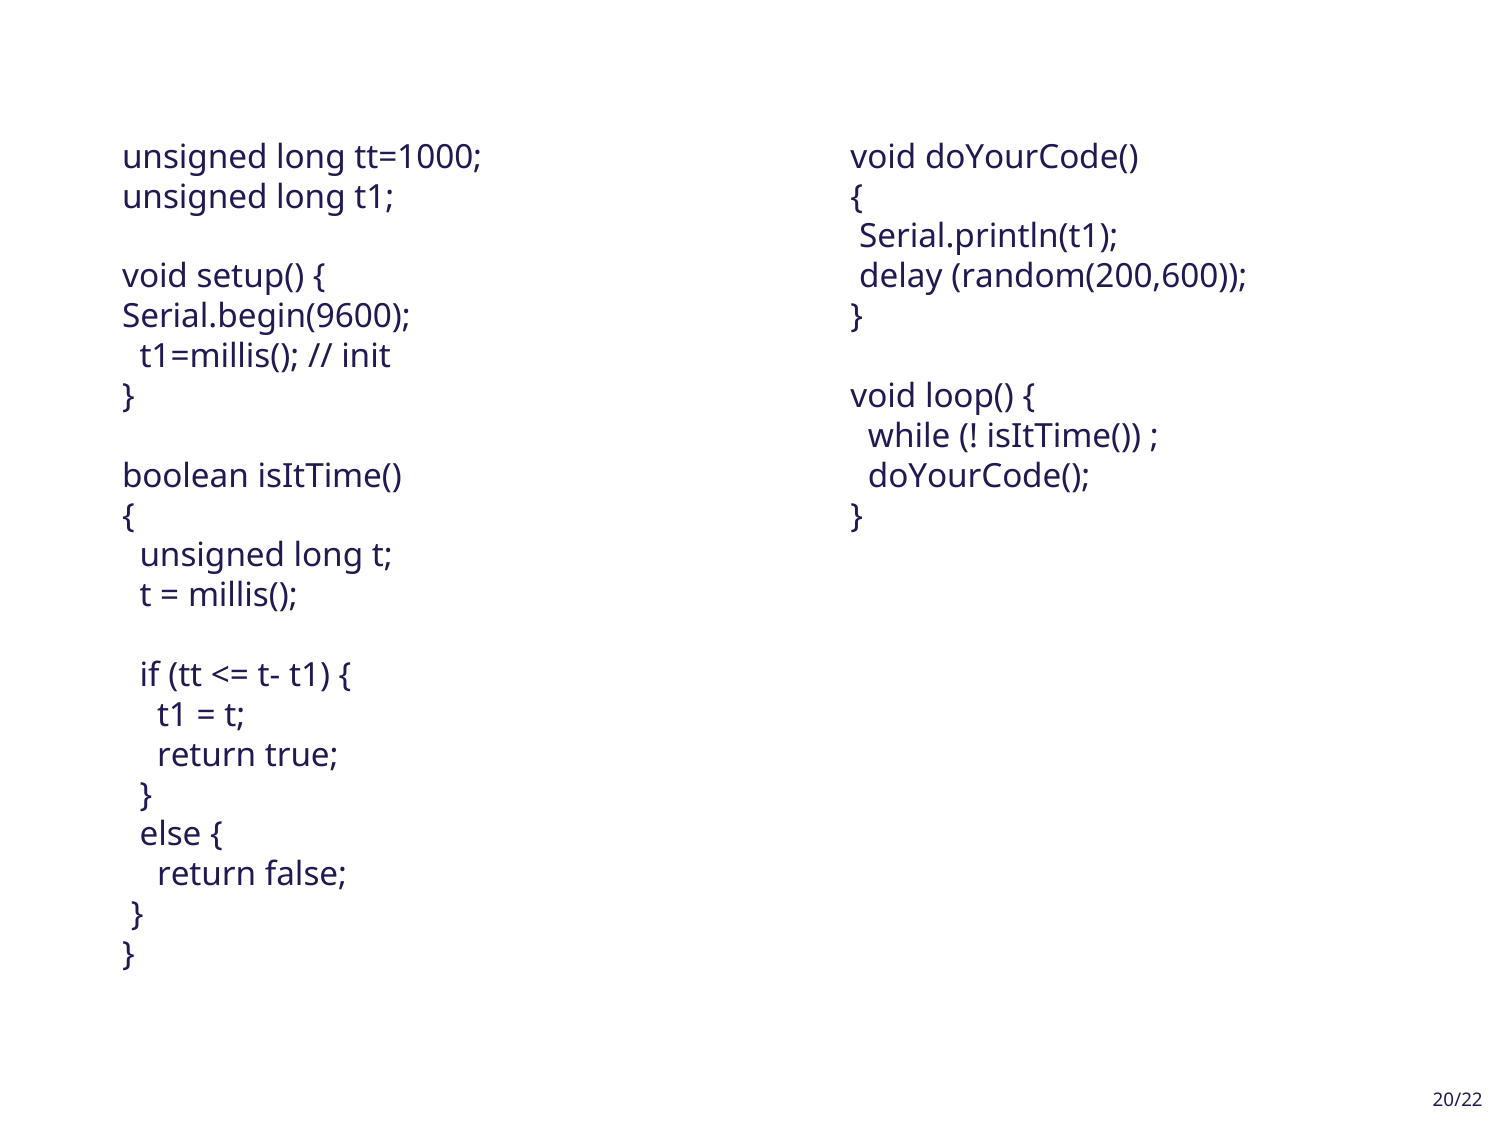

#
unsigned long tt=1000;
unsigned long t1;
void setup() {
Serial.begin(9600);
 t1=millis(); // init
}
boolean isItTime()
{
 unsigned long t;
 t = millis();
 if (tt <= t- t1) {
 t1 = t;
 return true;
 }
 else {
 return false;
 }
}
void doYourCode()
{
 Serial.println(t1);
 delay (random(200,600));
}
void loop() {
 while (! isItTime()) ;
 doYourCode();
}